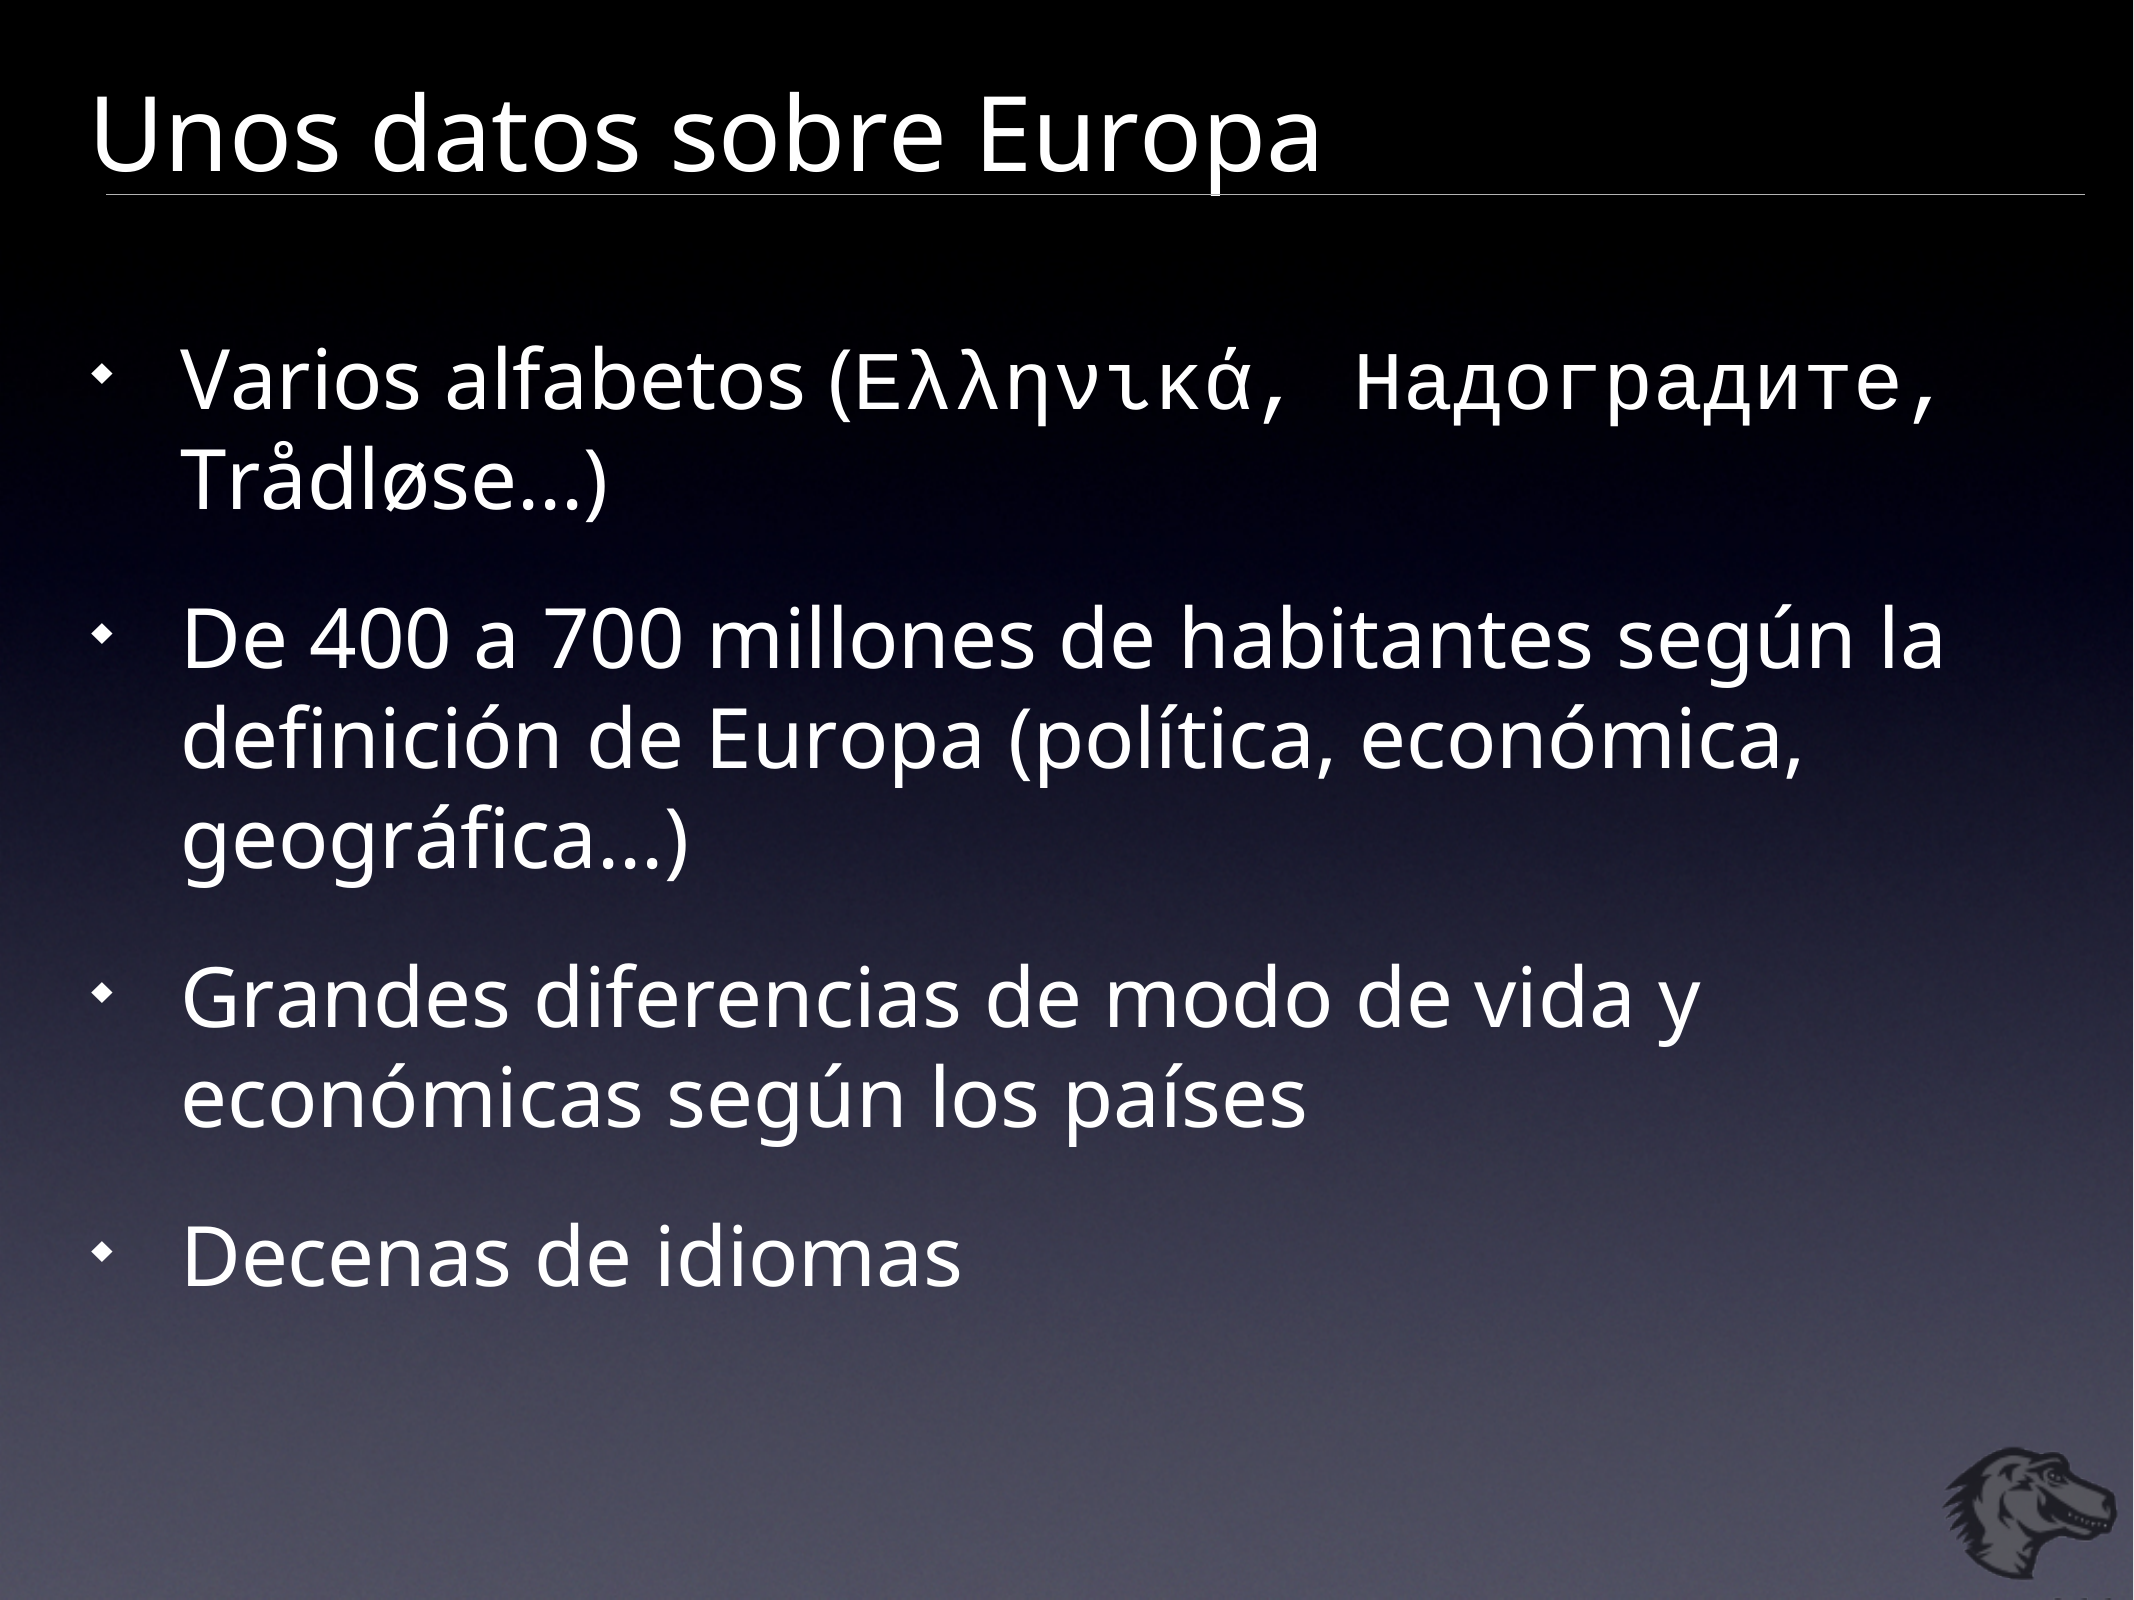

Unos datos sobre Europa
Varios alfabetos (Ελληνικά, Надоградите, Trådløse...)
De 400 a 700 millones de habitantes según la definición de Europa (política, económica, geográfica...)
Grandes diferencias de modo de vida y económicas según los países
Decenas de idiomas